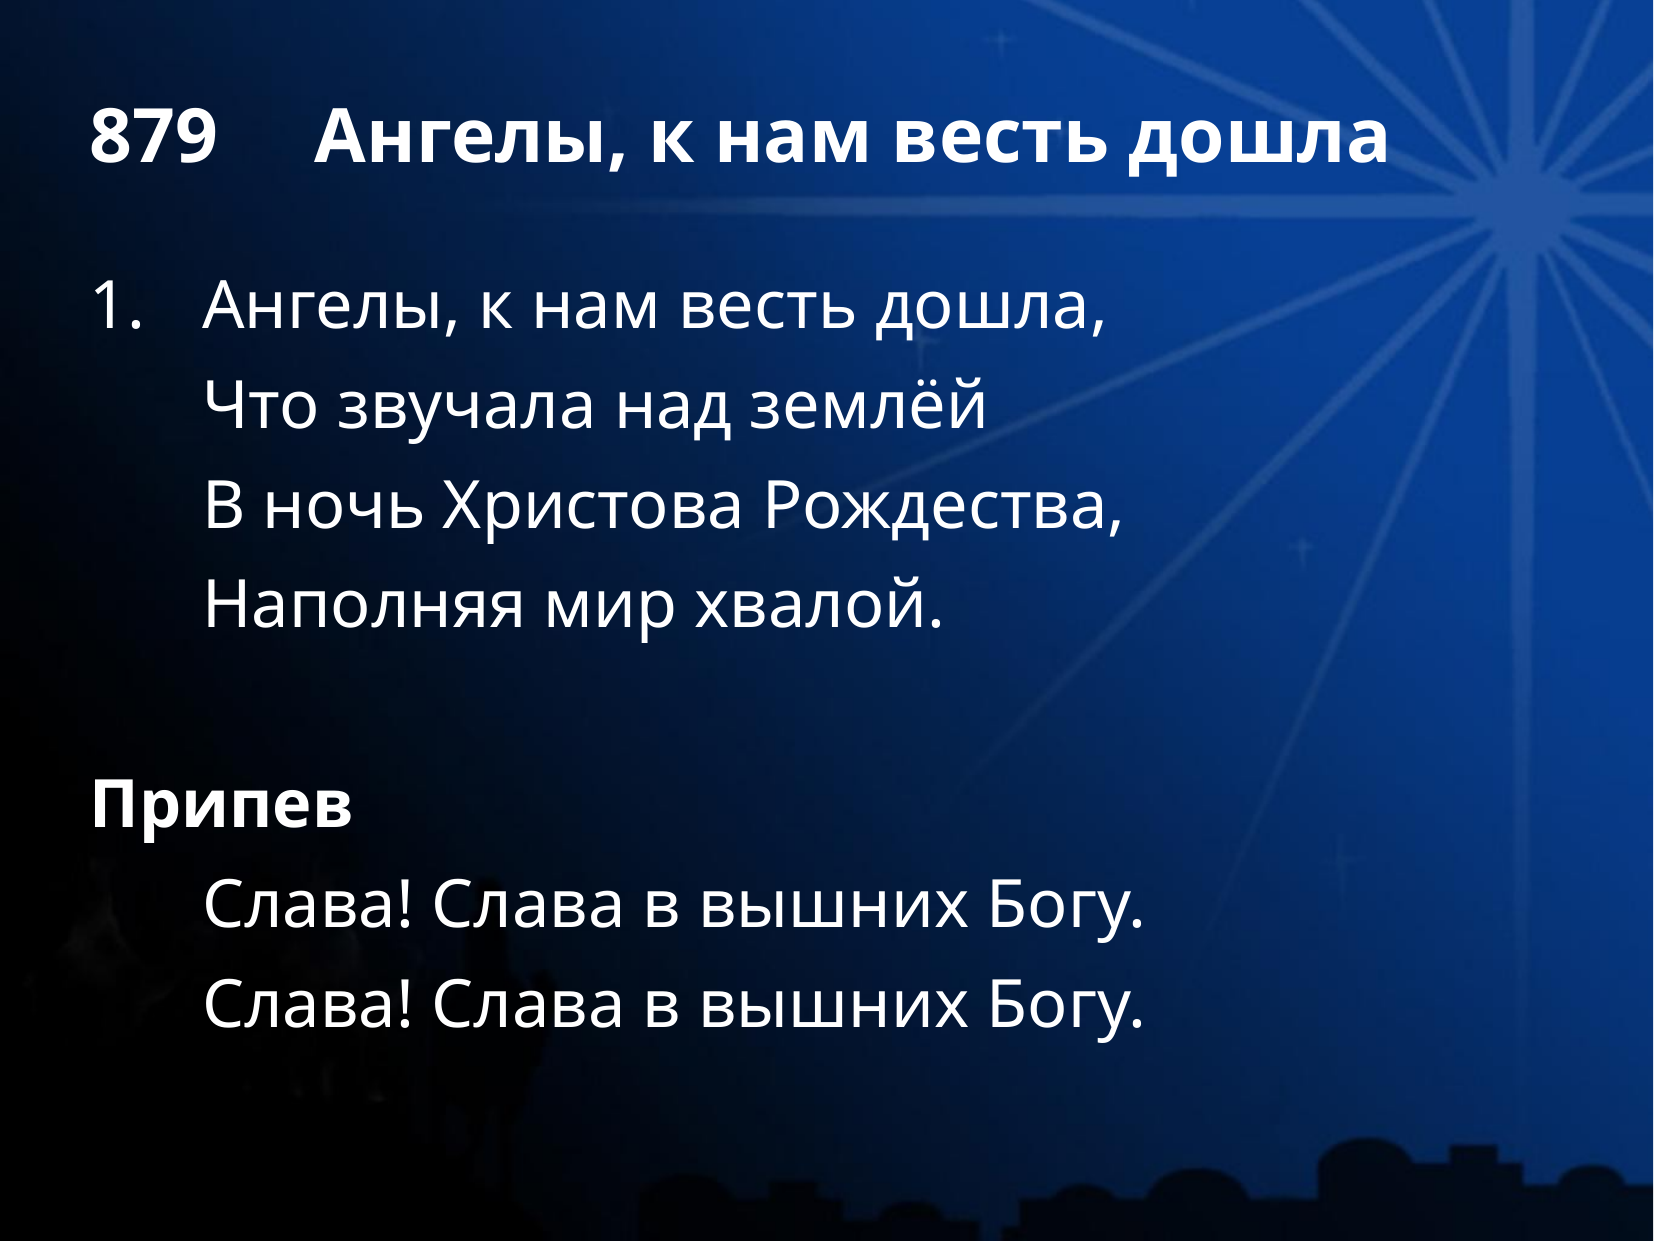

879	Ангелы, к нам весть дошла
1.	Ангелы, к нам весть дошла,
	Что звучала над землёй
	В ночь Христова Рождества,
	Наполняя мир хвалой.
Припев
	Слава! Слава в вышних Богу.
	Слава! Слава в вышних Богу.